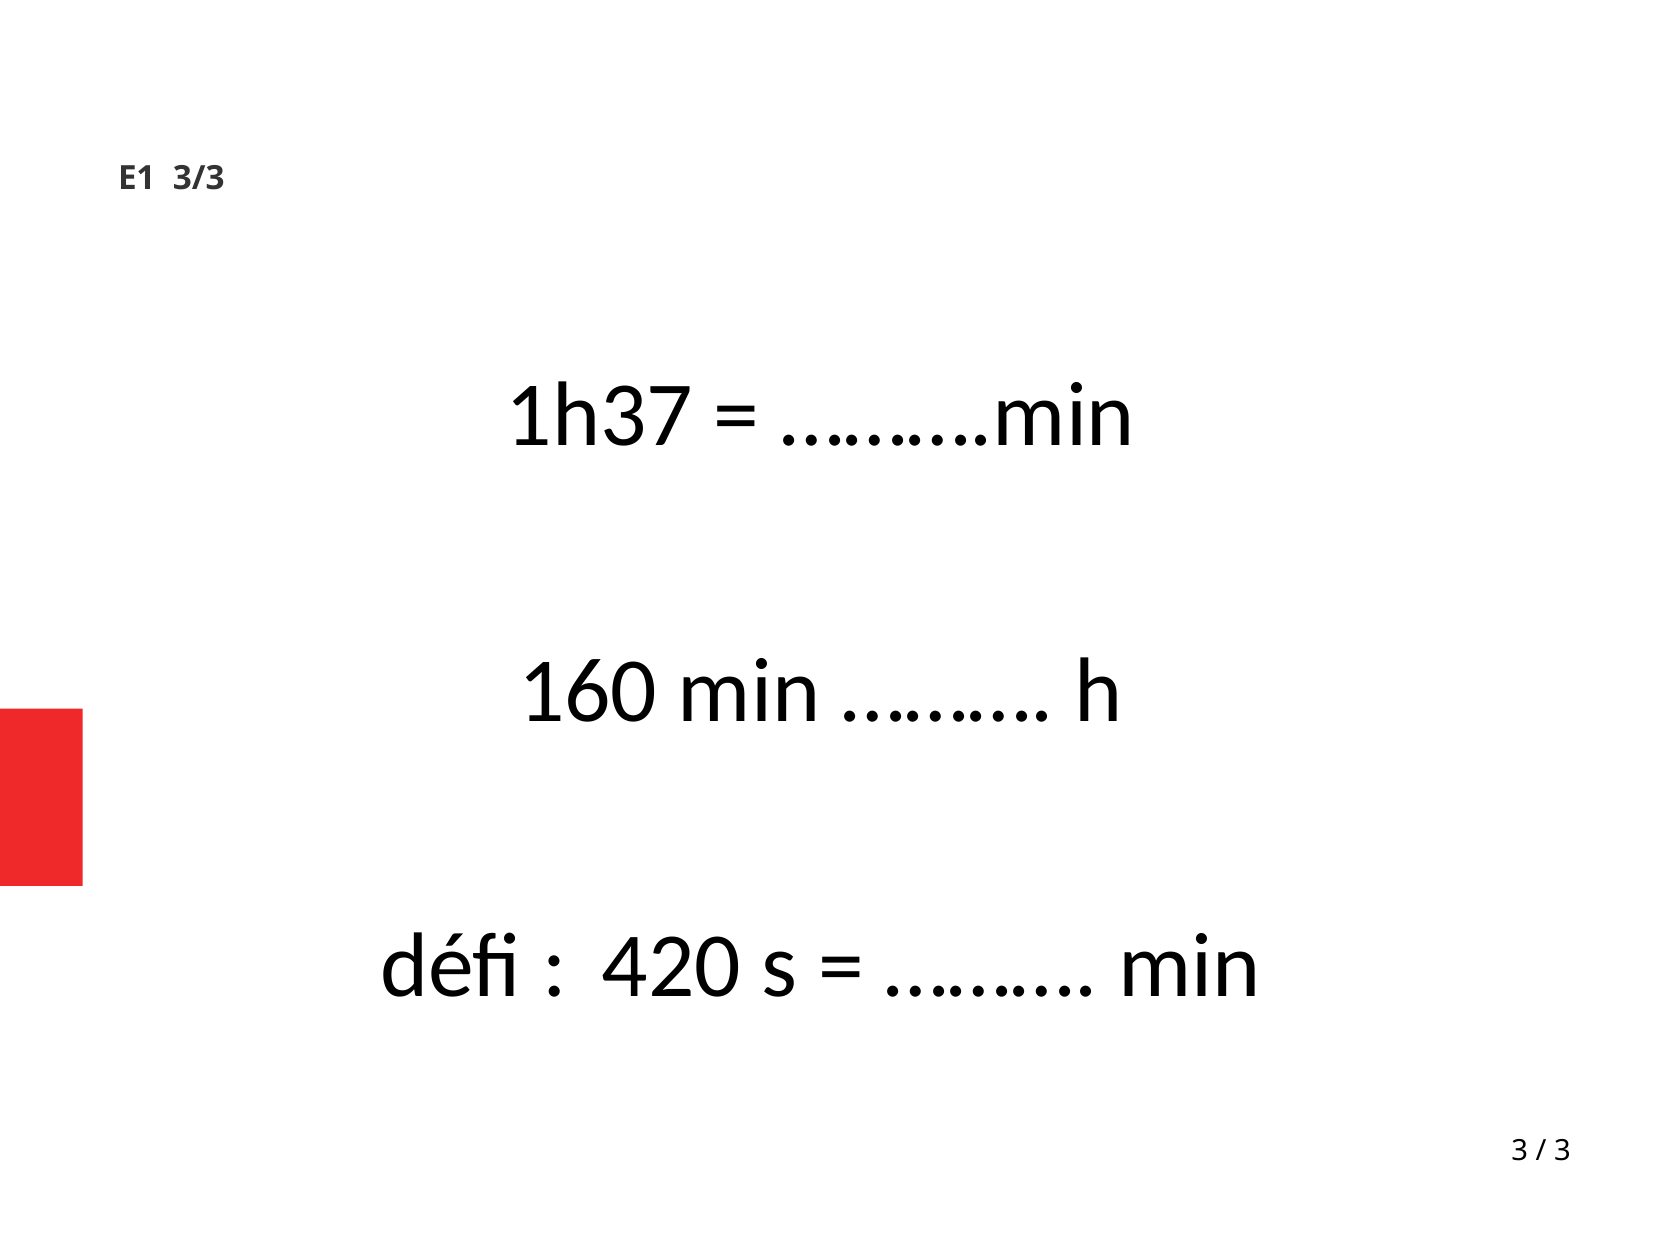

# E1 3/3
1h37 = ……….min
160 min ………. h
défi :	420 s = ………. min
3